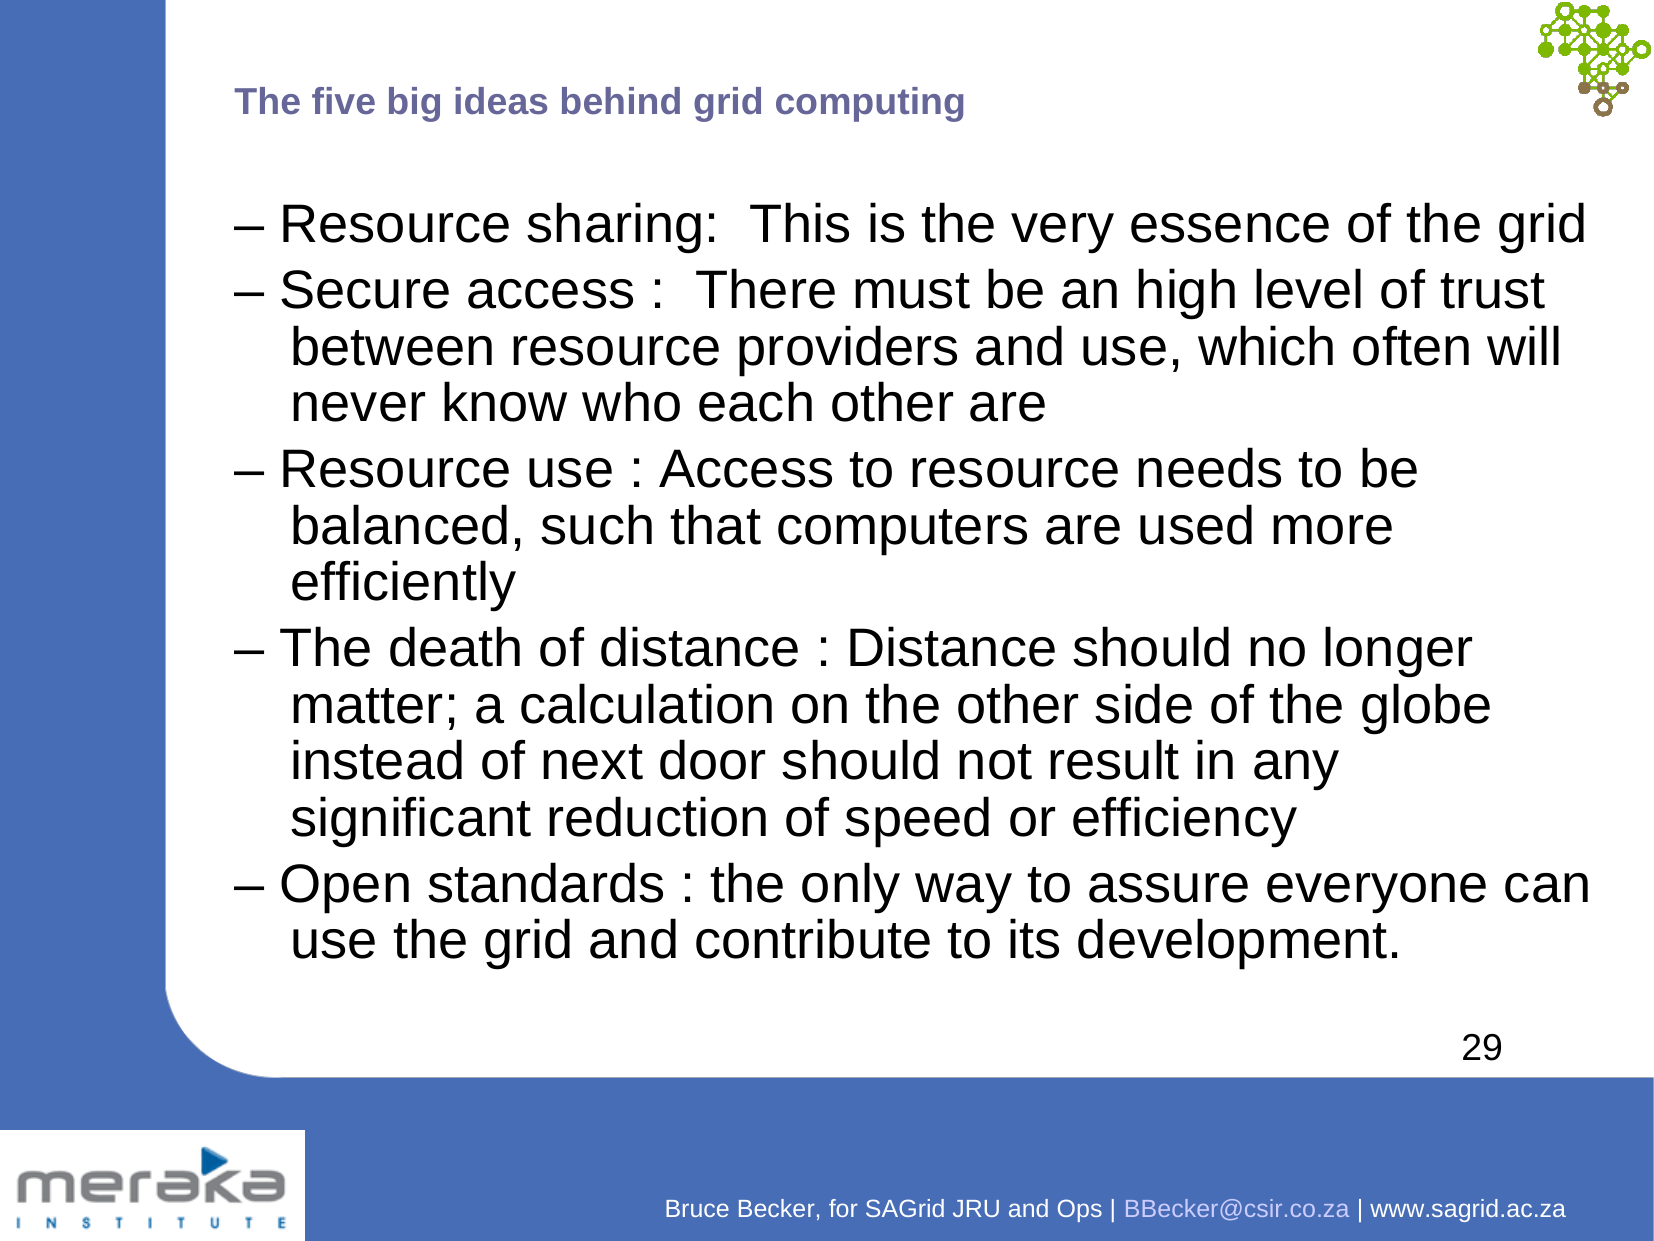

# The five big ideas behind grid computing
– Resource sharing: This is the very essence of the grid
– Secure access : There must be an high level of trust between resource providers and use, which often will never know who each other are
– Resource use : Access to resource needs to be balanced, such that computers are used more efficiently
– The death of distance : Distance should no longer matter; a calculation on the other side of the globe instead of next door should not result in any significant reduction of speed or efficiency
– Open standards : the only way to assure everyone can use the grid and contribute to its development.
29